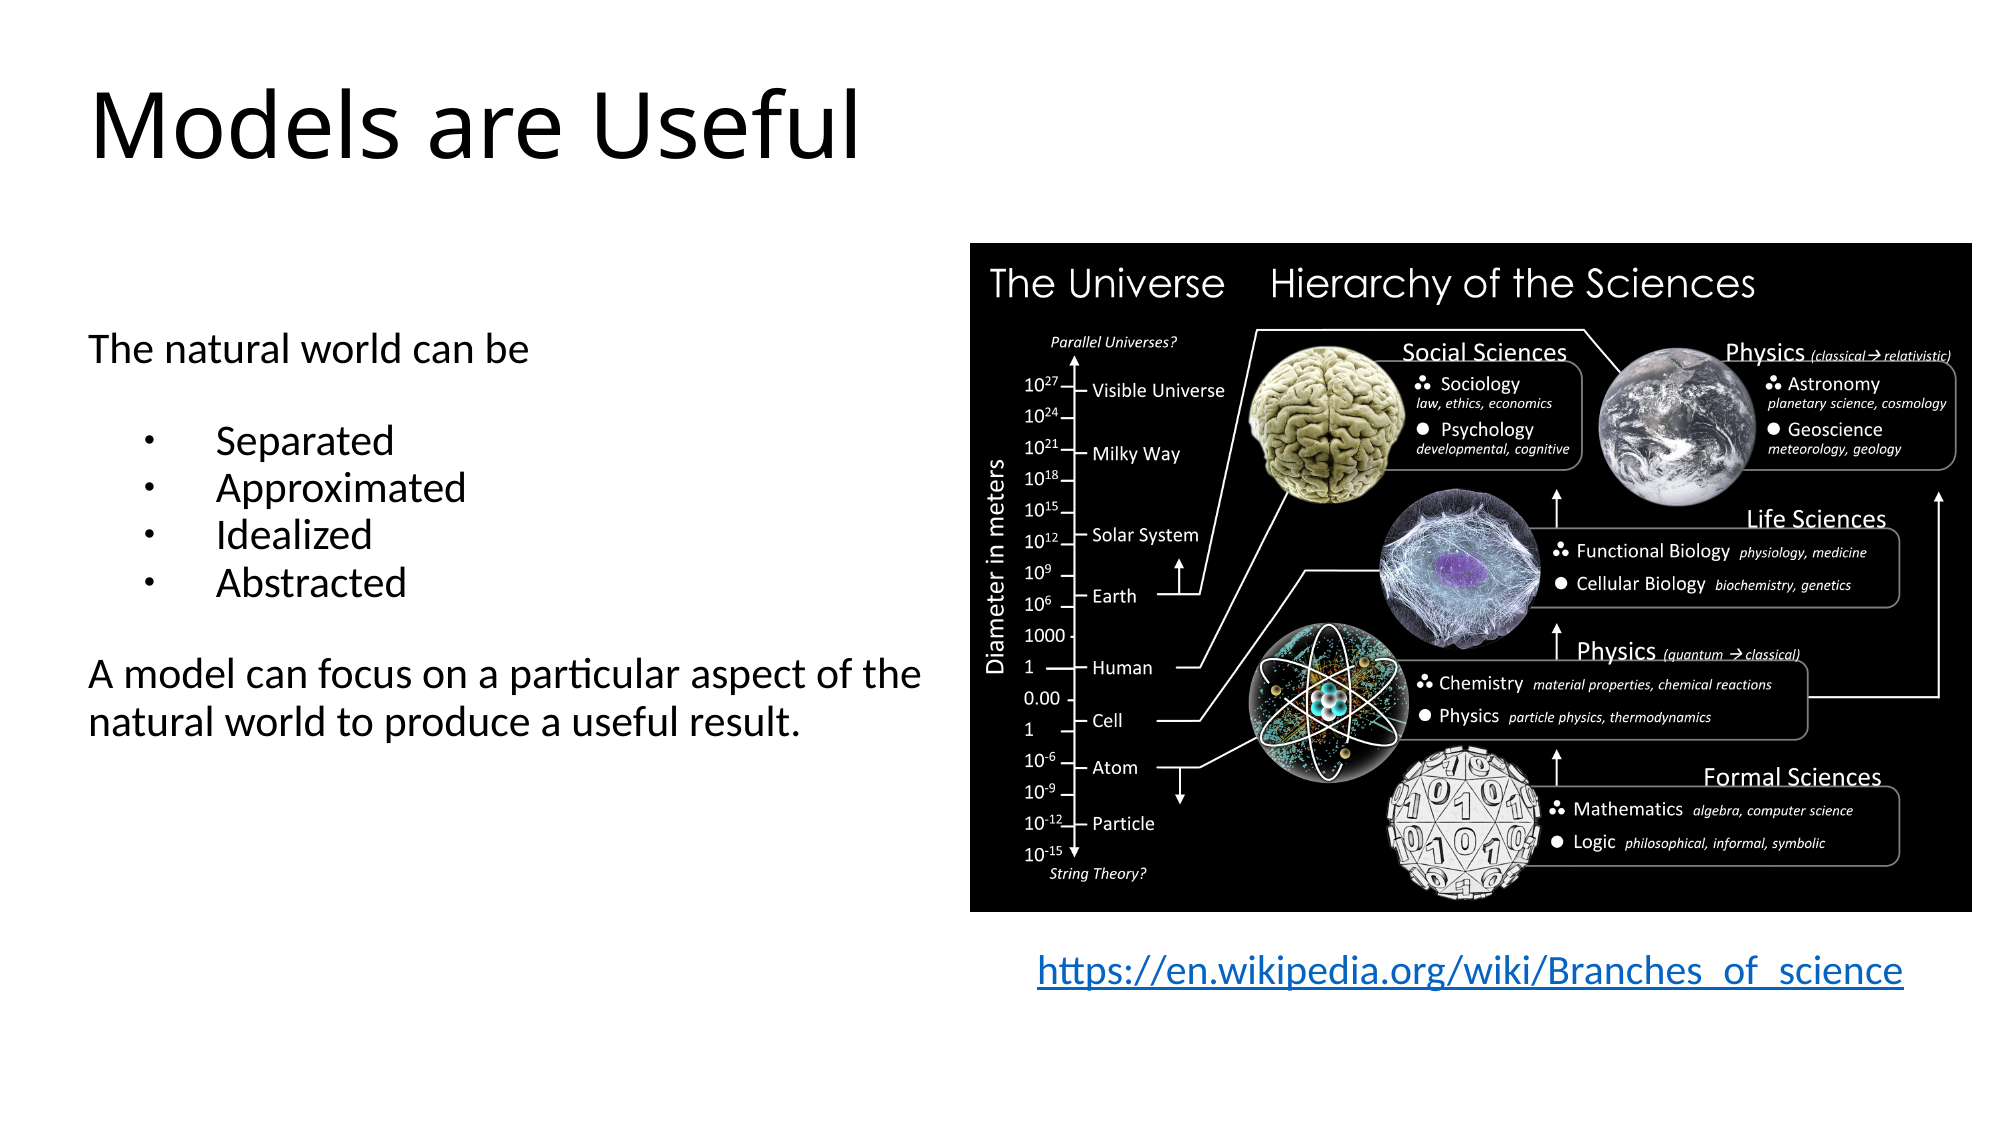

# Models are Useful
The natural world can be
Separated
Approximated
Idealized
Abstracted
A model can focus on a particular aspect of the natural world to produce a useful result.
https://en.wikipedia.org/wiki/Branches_of_science